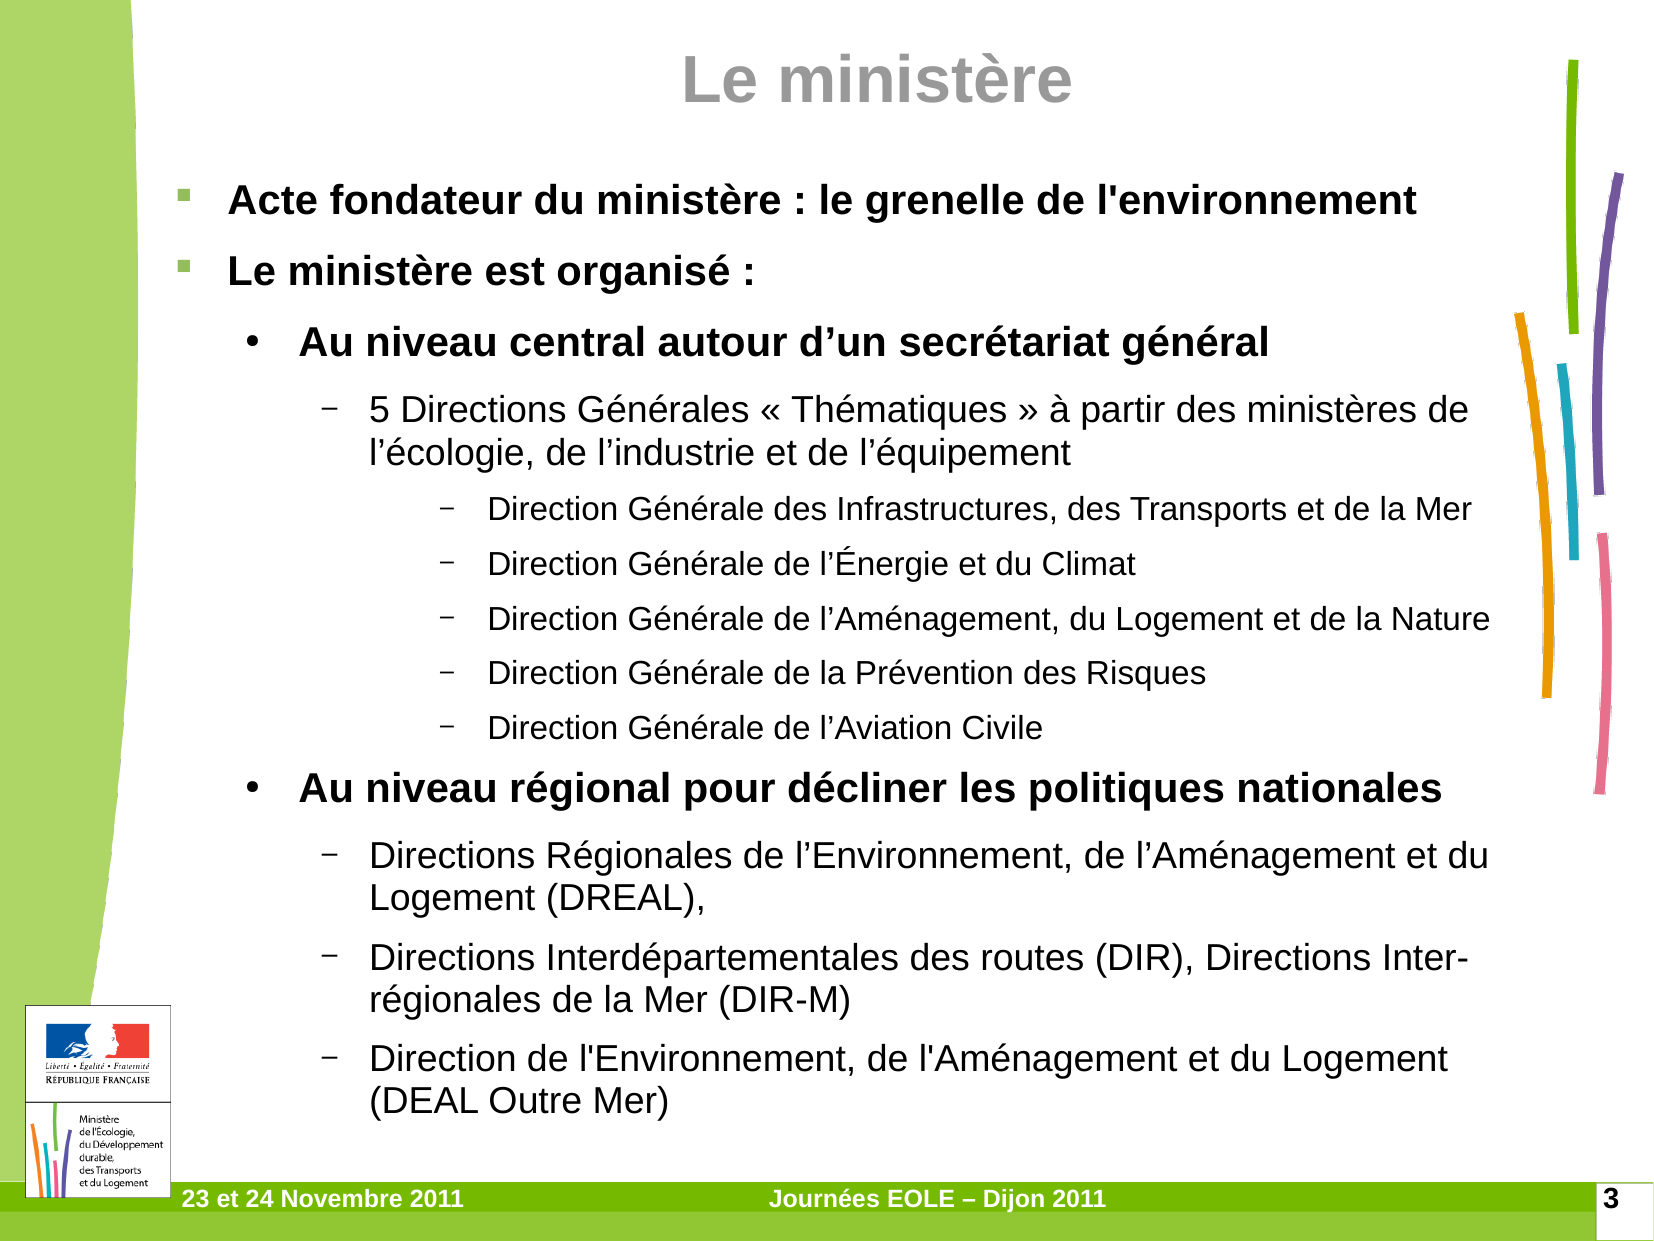

# Le ministère
Acte fondateur du ministère : le grenelle de l'environnement
Le ministère est organisé :
Au niveau central autour d’un secrétariat général
5 Directions Générales « Thématiques » à partir des ministères de l’écologie, de l’industrie et de l’équipement
Direction Générale des Infrastructures, des Transports et de la Mer
Direction Générale de l’Énergie et du Climat
Direction Générale de l’Aménagement, du Logement et de la Nature
Direction Générale de la Prévention des Risques
Direction Générale de l’Aviation Civile
Au niveau régional pour décliner les politiques nationales
Directions Régionales de l’Environnement, de l’Aménagement et du Logement (DREAL),
Directions Interdépartementales des routes (DIR), Directions Inter-régionales de la Mer (DIR-M)
Direction de l'Environnement, de l'Aménagement et du Logement (DEAL Outre Mer)
3
 SG/SPSSI/PSI septembre 2011
Schéma directeur des SI